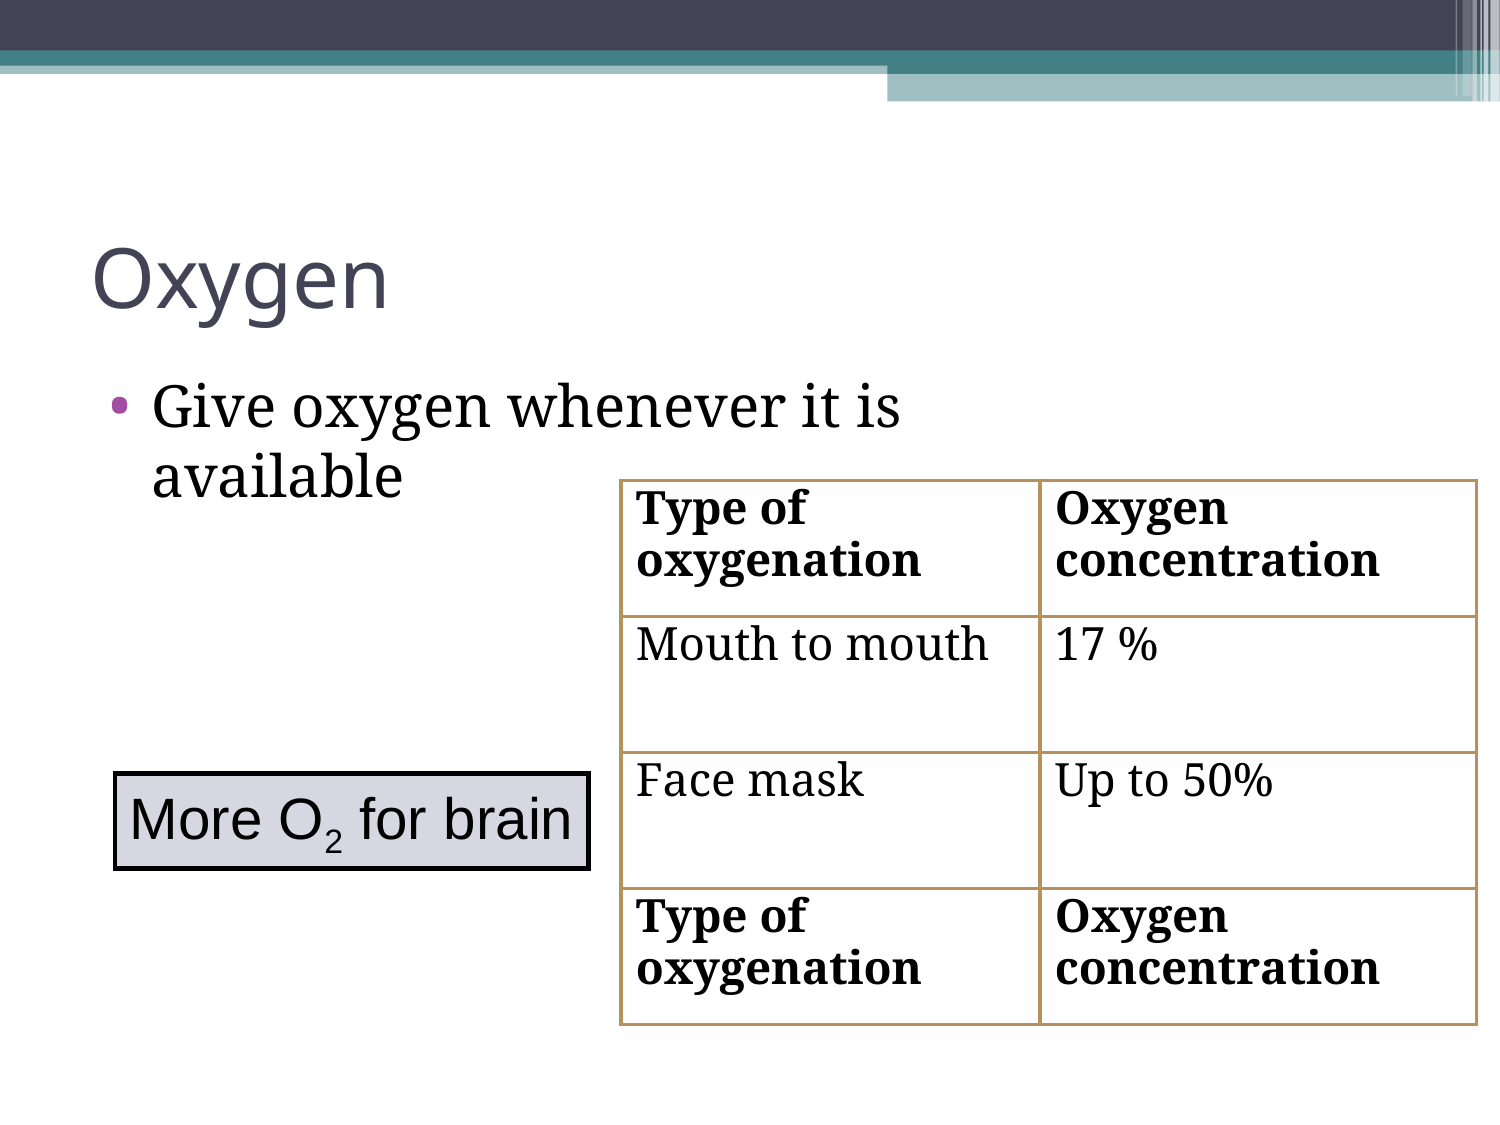

Oxygen
Give oxygen whenever it is available
| Type of oxygenation | Oxygen concentration |
| --- | --- |
| Mouth to mouth | 17 % |
| Face mask | Up to 50% |
| Type of oxygenation | Oxygen concentration |
More O2 for brain